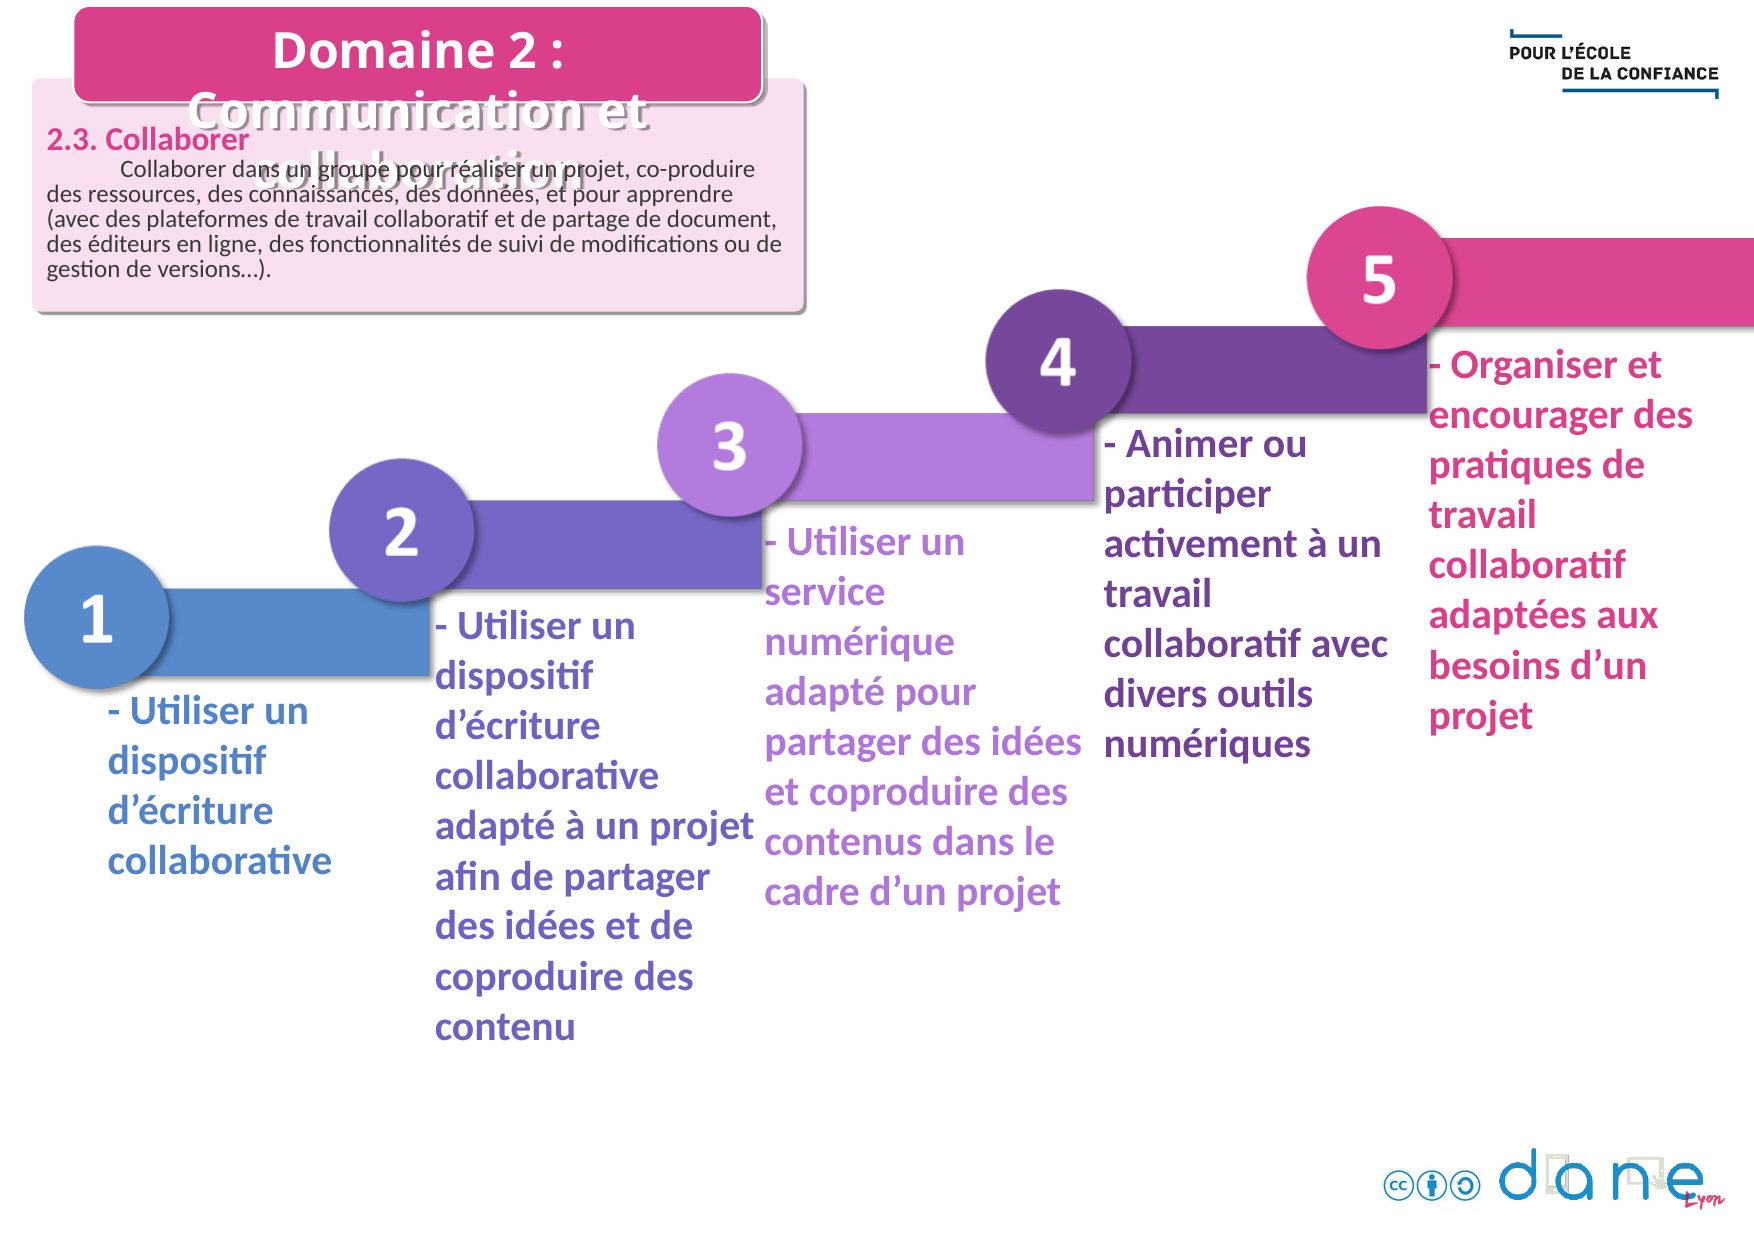

Domaine 2 : Communication et collaboration
2.3. Collaborer
	Collaborer dans un groupe pour réaliser un projet, co-produire des ressources, des connaissances, des données, et pour apprendre (avec des plateformes de travail collaboratif et de partage de document, des éditeurs en ligne, des fonctionnalités de suivi de modifications ou de gestion de versions…).
- Organiser et encourager des pratiques de travail collaboratif adaptées aux besoins d’un projet
- Animer ou participer activement à un travail collaboratif avec divers outils numériques
- Utiliser un service numérique adapté pour partager des idées et coproduire des contenus dans le cadre d’un projet
- Utiliser un dispositif d’écriture collaborative adapté à un projet afin de partager des idées et de coproduire des contenu
- Utiliser un dispositif d’écriture collaborative